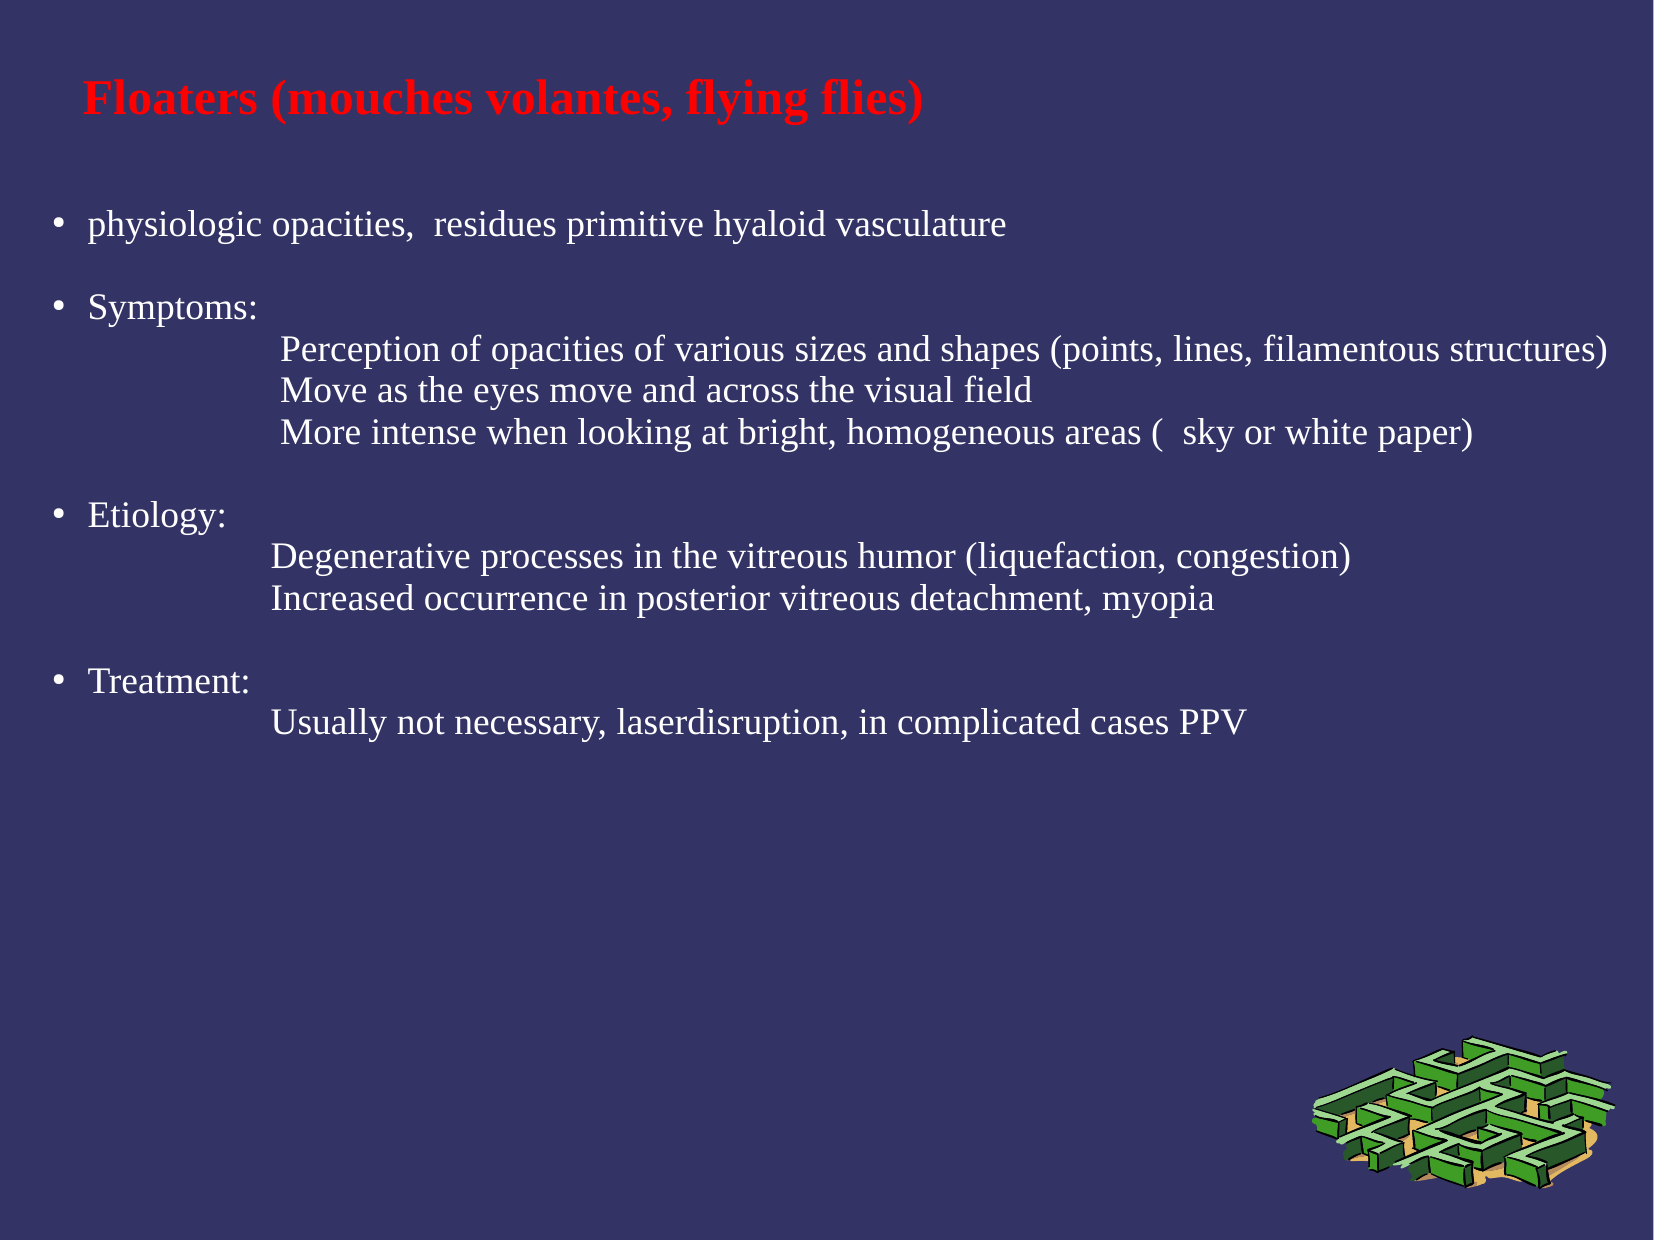

# Floaters (mouches volantes, flying flies)
physiologic opacities, residues primitive hyaloid vasculature
Symptoms:
 Perception of opacities of various sizes and shapes (points, lines, filamentous structures)
 Move as the eyes move and across the visual field
 More intense when looking at bright, homogeneous areas ( sky or white paper)
Etiology:
 Degenerative processes in the vitreous humor (liquefaction, congestion)
 Increased occurrence in posterior vitreous detachment, myopia
Treatment:
 Usually not necessary, laserdisruption, in complicated cases PPV